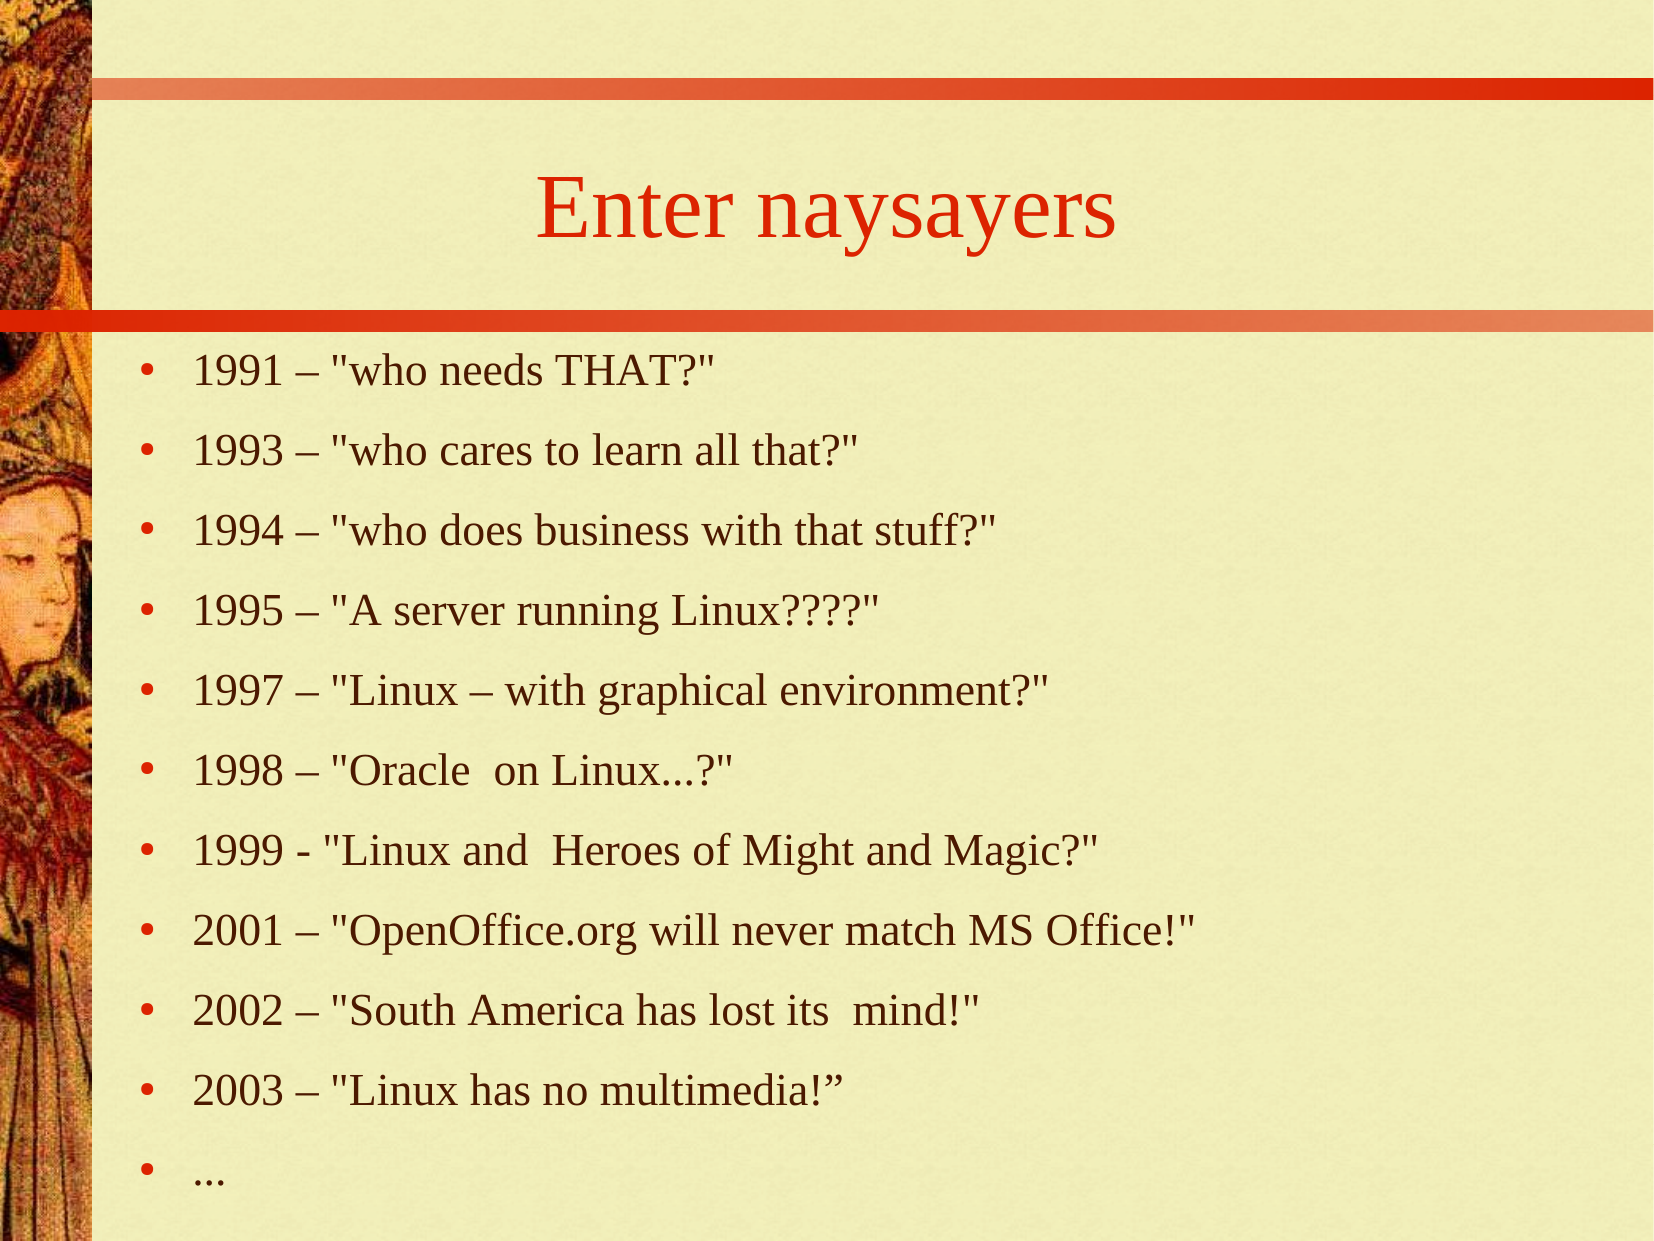

# Enter naysayers
1991 – "who needs THAT?"
1993 – "who cares to learn all that?"
1994 – "who does business with that stuff?"
1995 – "A server running Linux????"
1997 – "Linux – with graphical environment?"
1998 – "Oracle on Linux...?"
1999 - "Linux and Heroes of Might and Magic?"
2001 – "OpenOffice.org will never match MS Office!"
2002 – "South America has lost its mind!"
2003 – "Linux has no multimedia!”
...